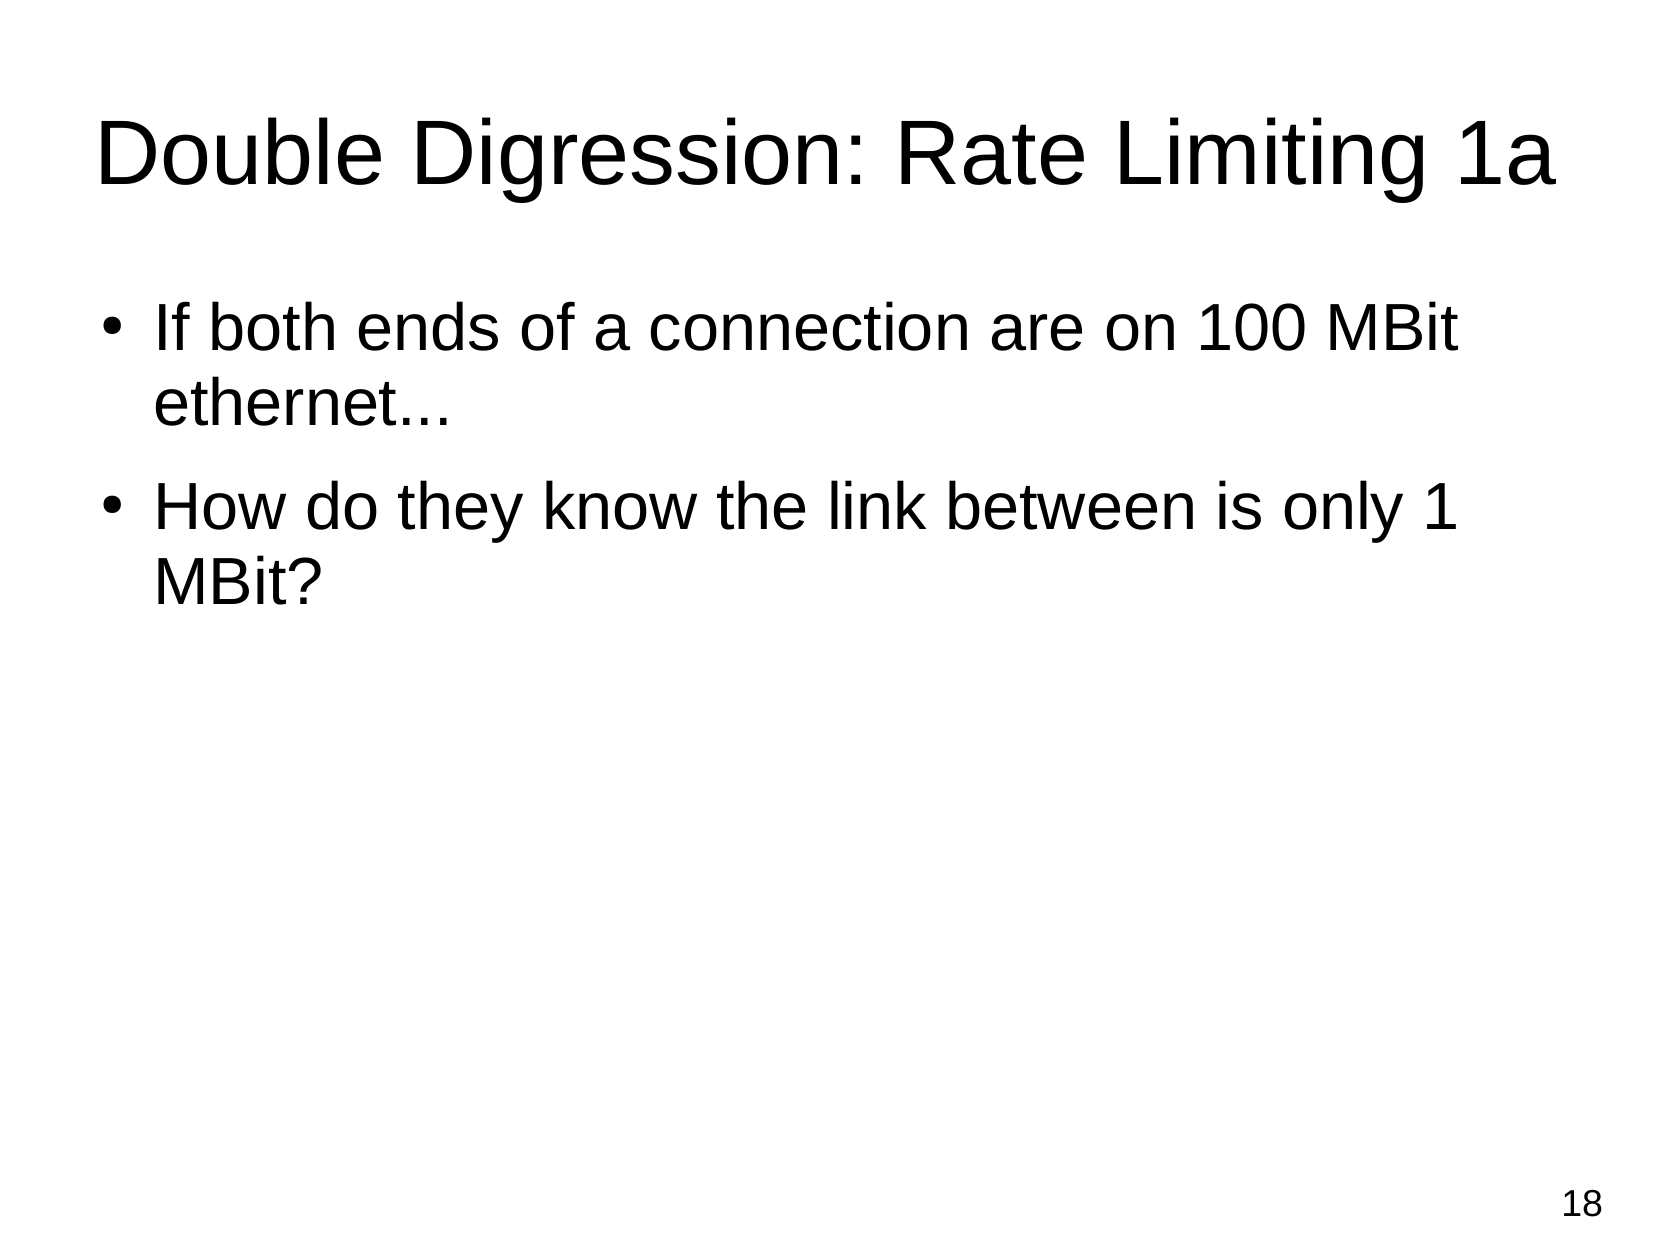

# Double Digression: Rate Limiting 1a
If both ends of a connection are on 100 MBit ethernet...
How do they know the link between is only 1 MBit?
18